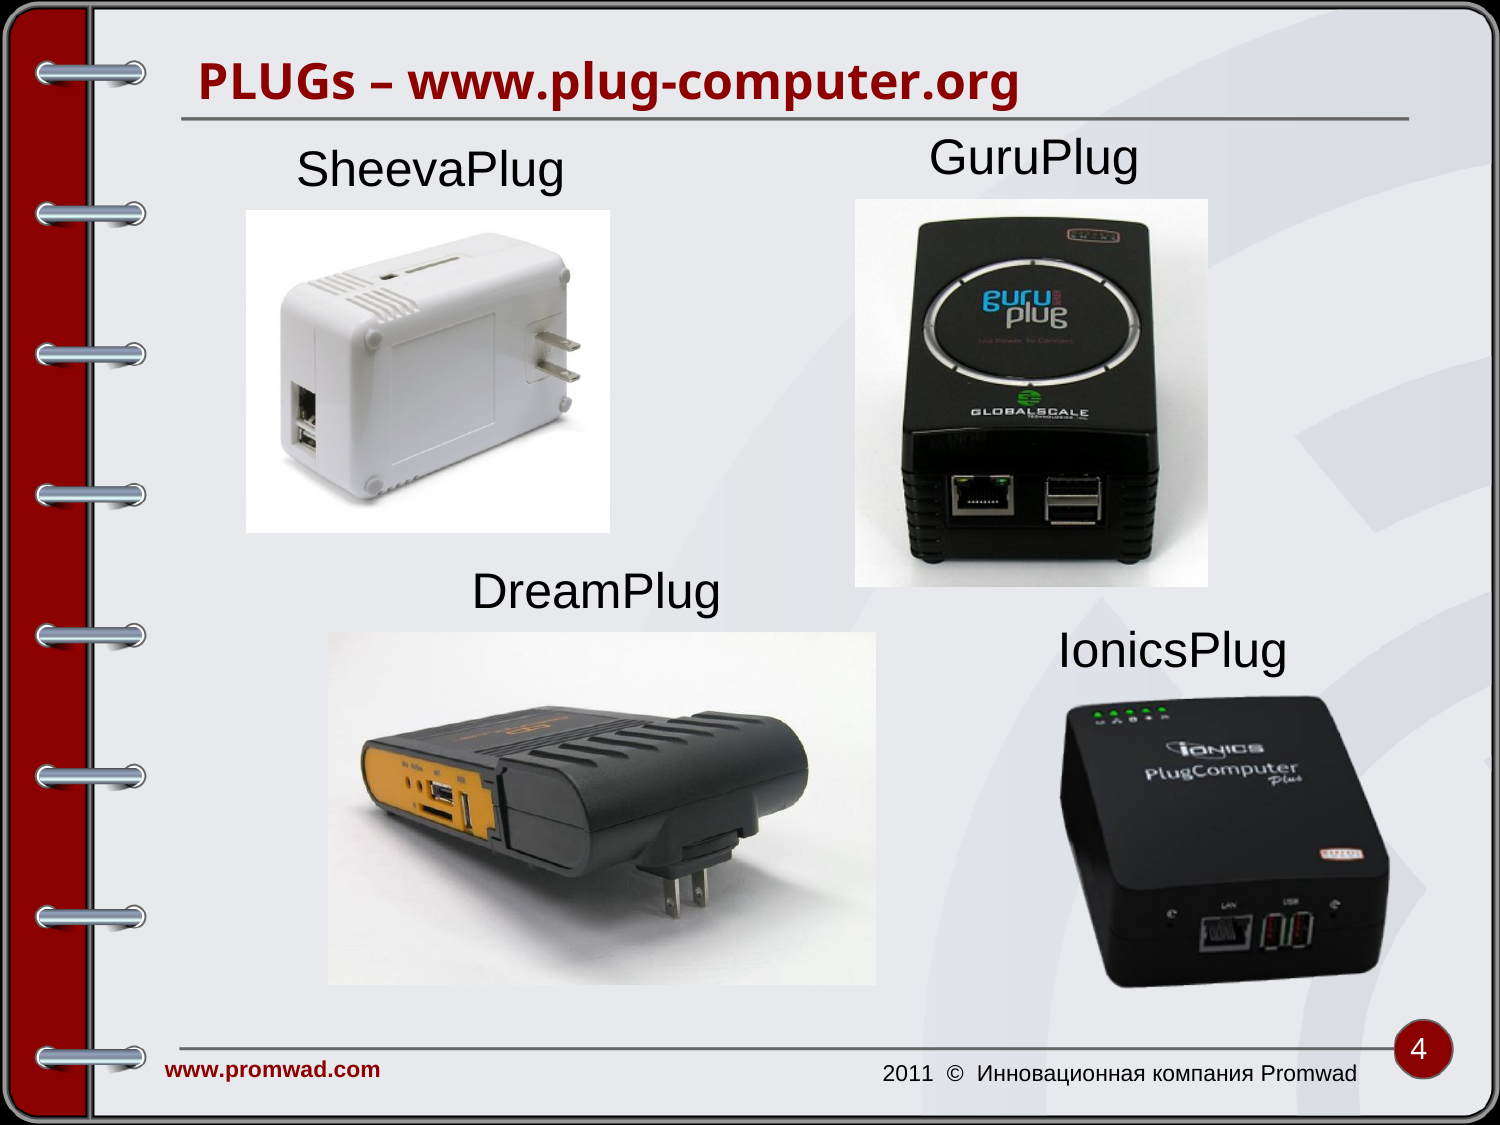

PLUGs – www.plug-computer.org
GuruPlug
SheevaPlug
DreamPlug
IonicsPlug
www.promwad.com
2011 © Инновационная компания Promwad